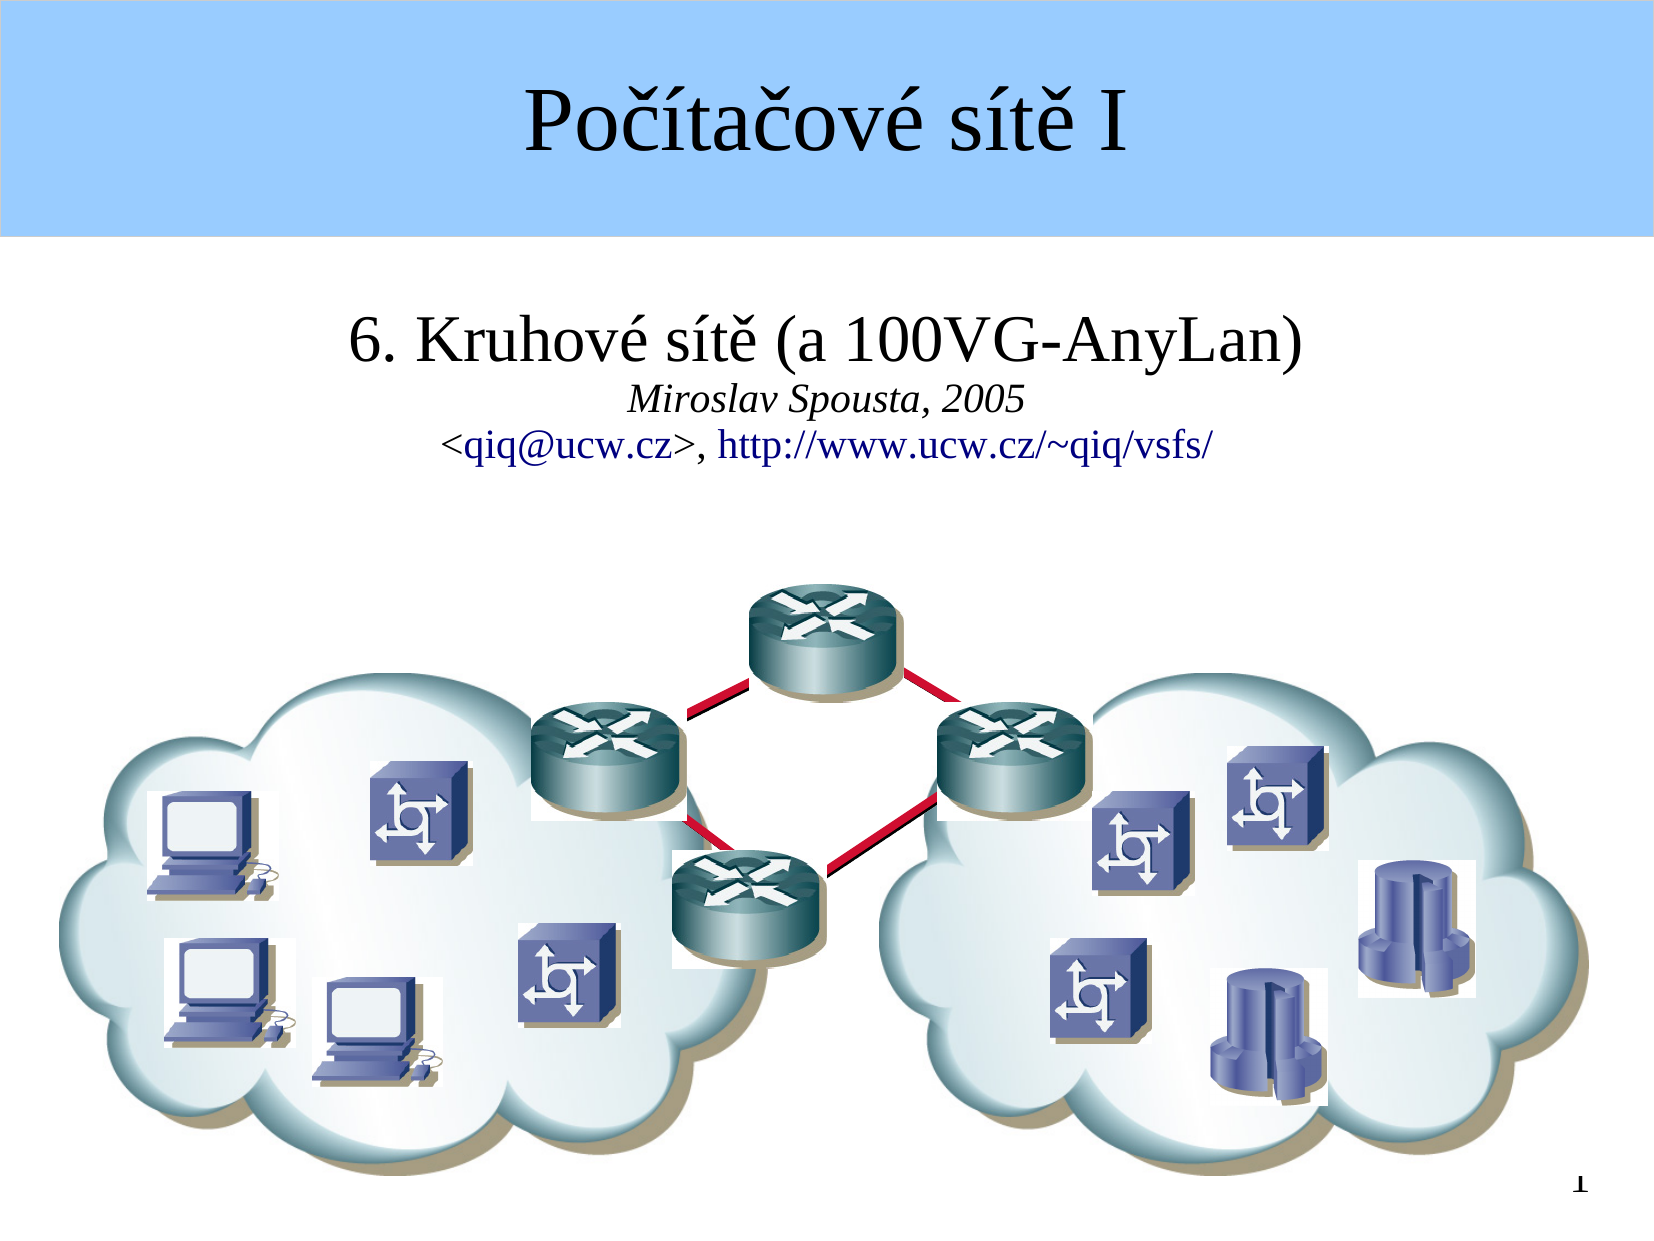

# Počítačové sítě I
6. Kruhové sítě (a 100VG-AnyLan)
Miroslav Spousta, 2005
<qiq@ucw.cz>, http://www.ucw.cz/~qiq/vsfs/